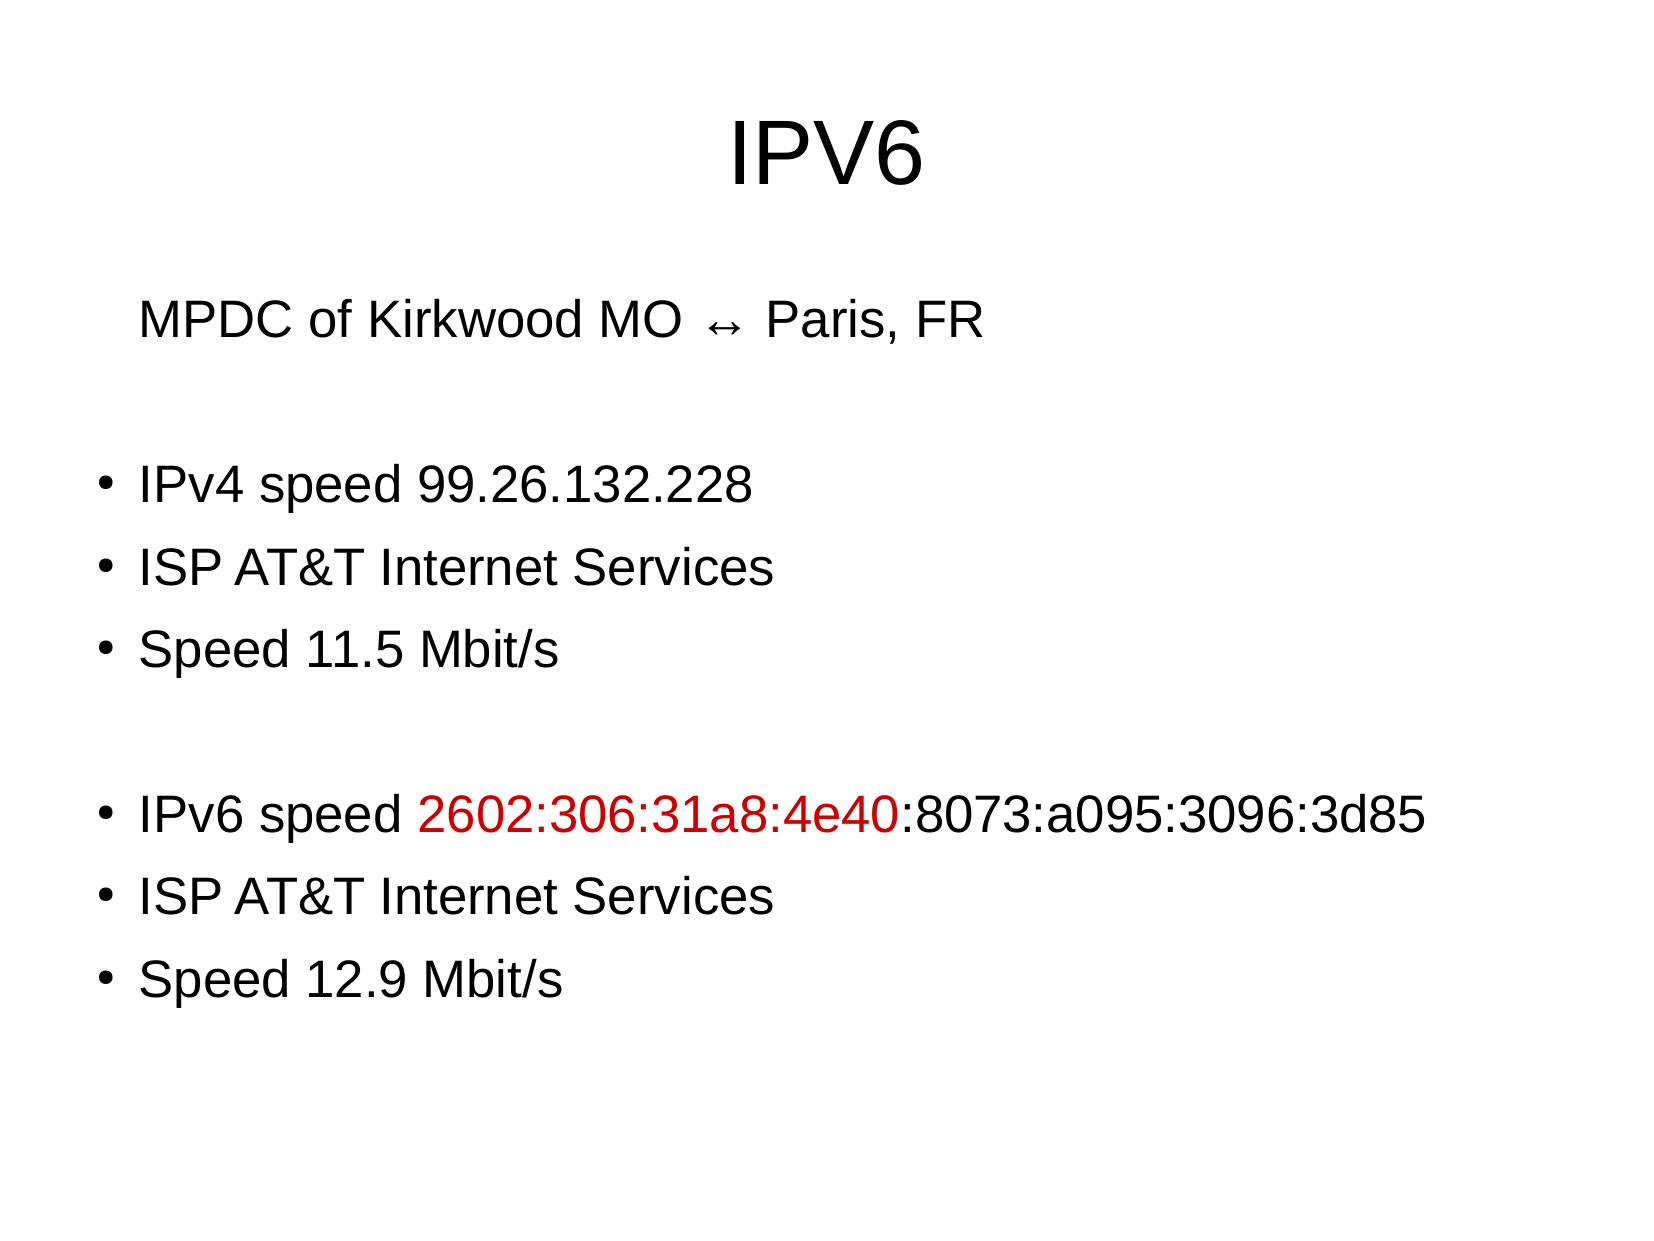

# IPV6
MPDC of Kirkwood MO ↔ Paris, FR
IPv4 speed 99.26.132.228
ISP AT&T Internet Services
Speed 11.5 Mbit/s
IPv6 speed 2602:306:31a8:4e40:8073:a095:3096:3d85
ISP AT&T Internet Services
Speed 12.9 Mbit/s